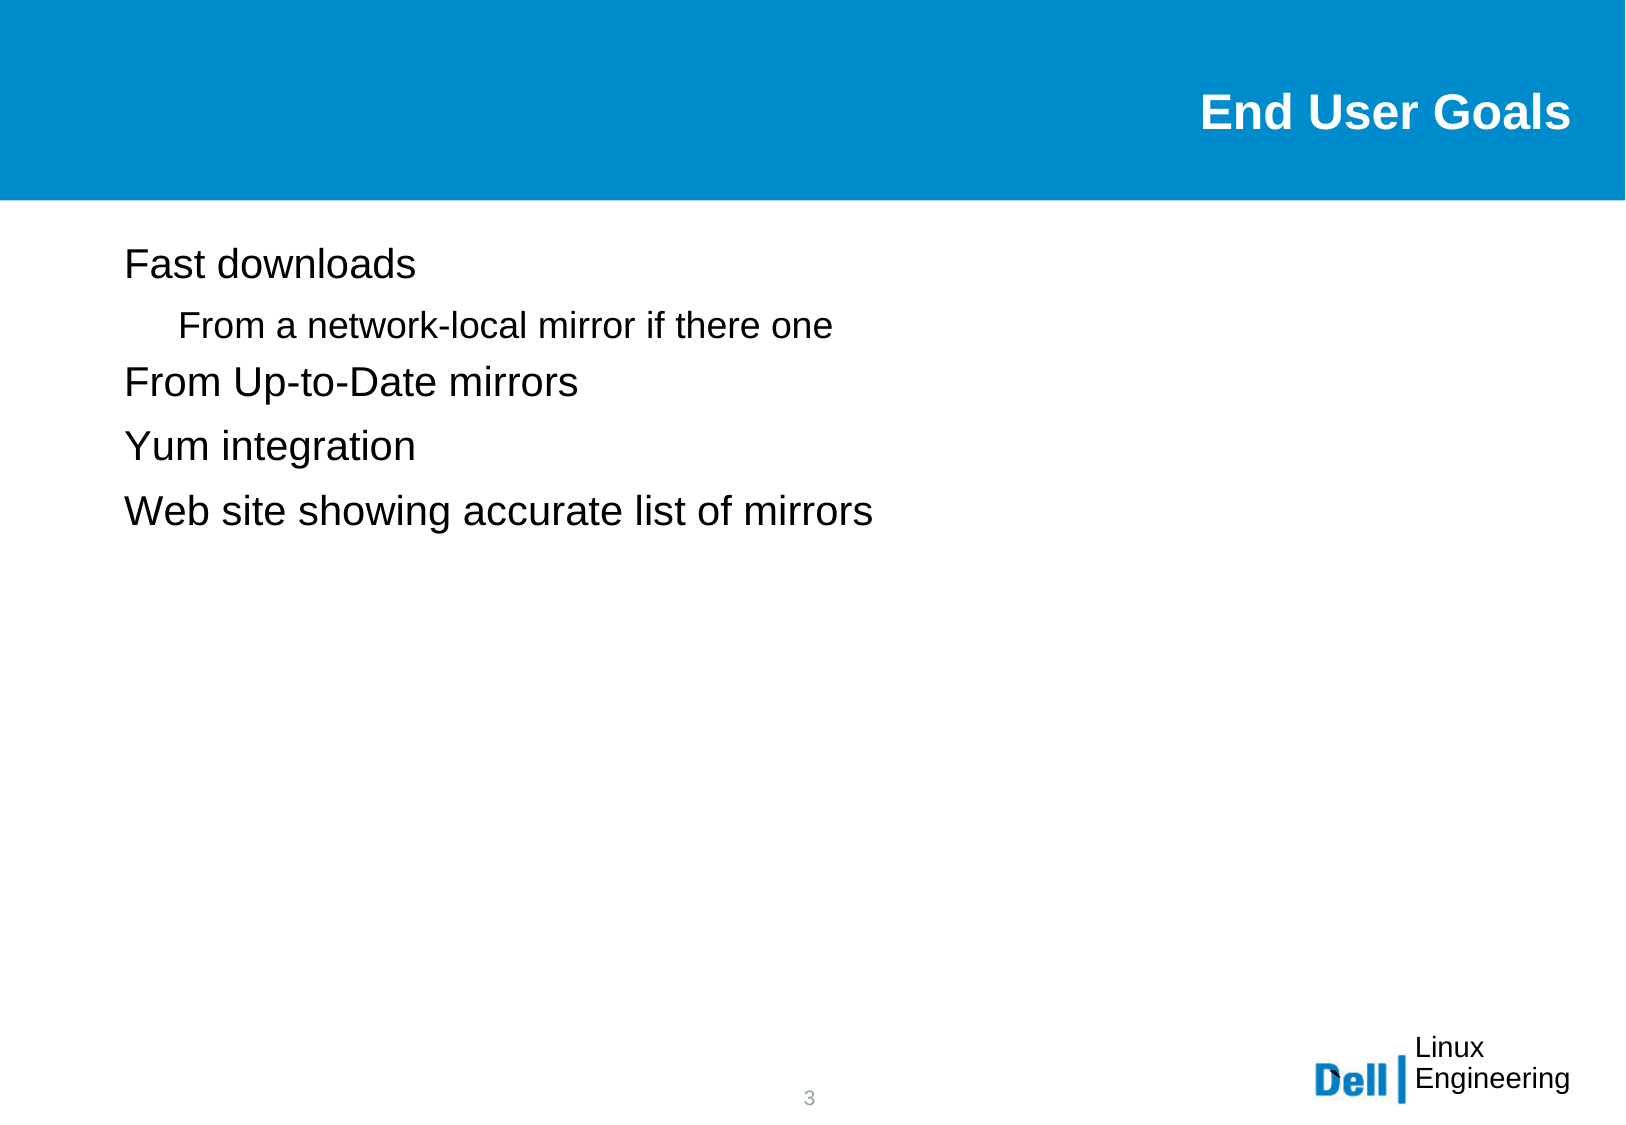

# End User Goals
Fast downloads
From a network-local mirror if there one
From Up-to-Date mirrors
Yum integration
Web site showing accurate list of mirrors